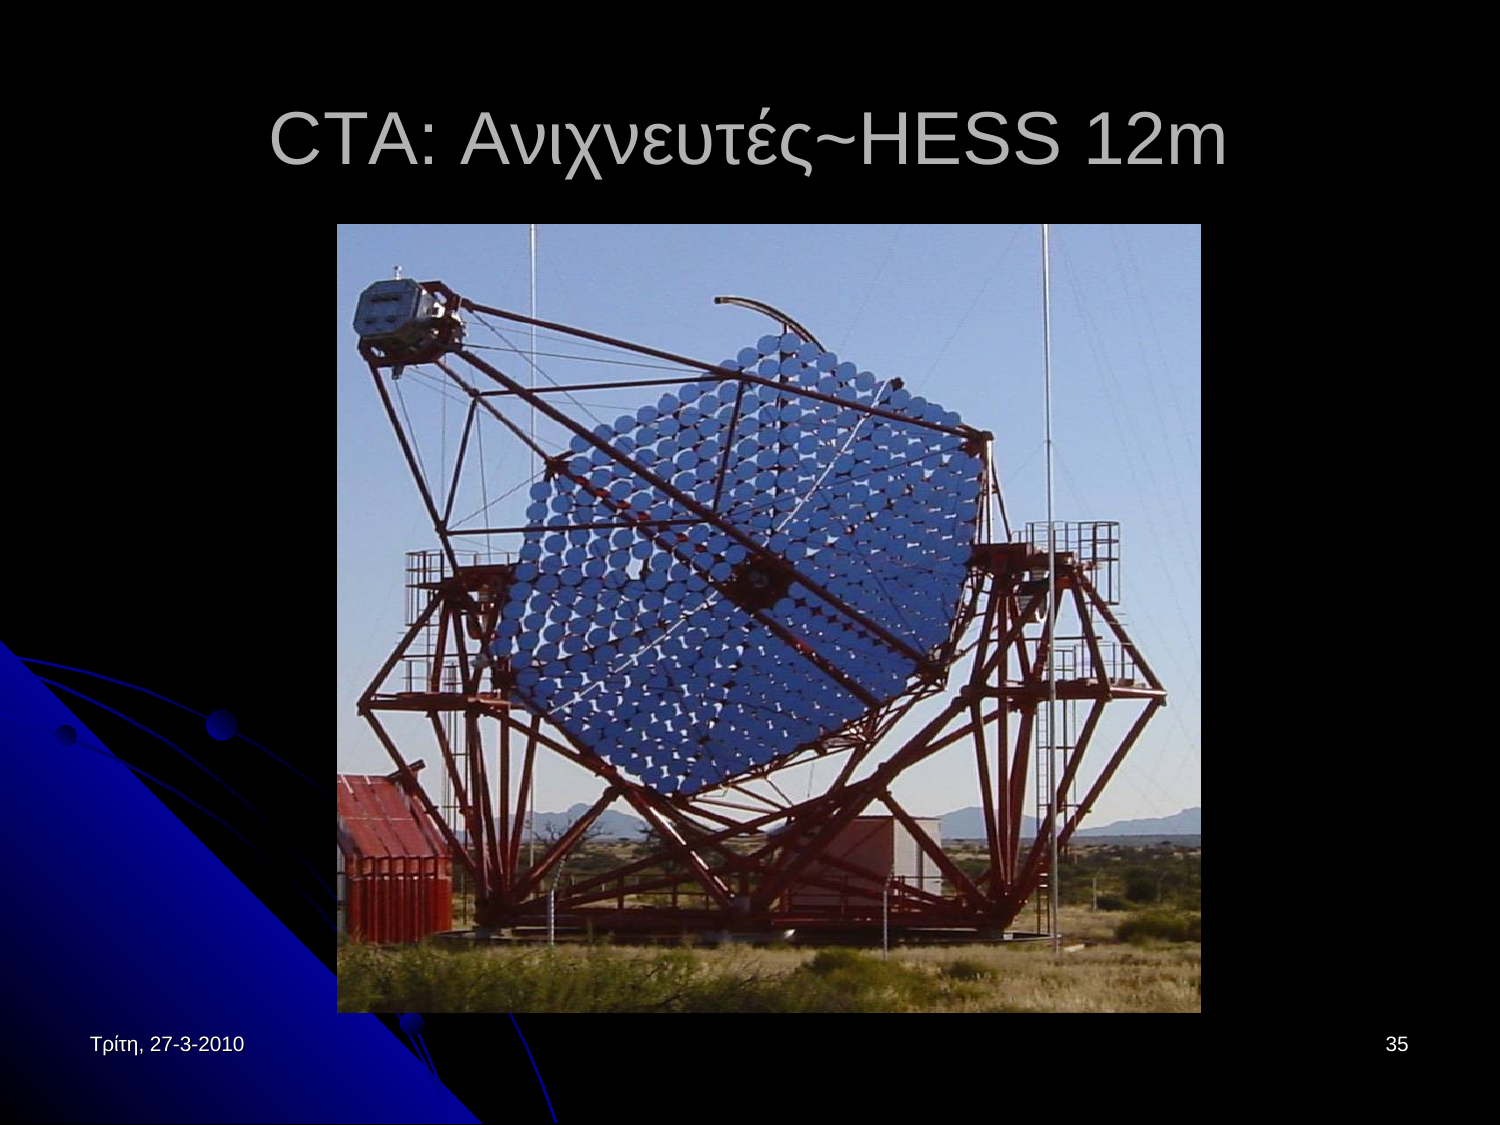

# CTA: Ανιχνευτές~HESS 12m
Τρίτη, 27-3-2010
35